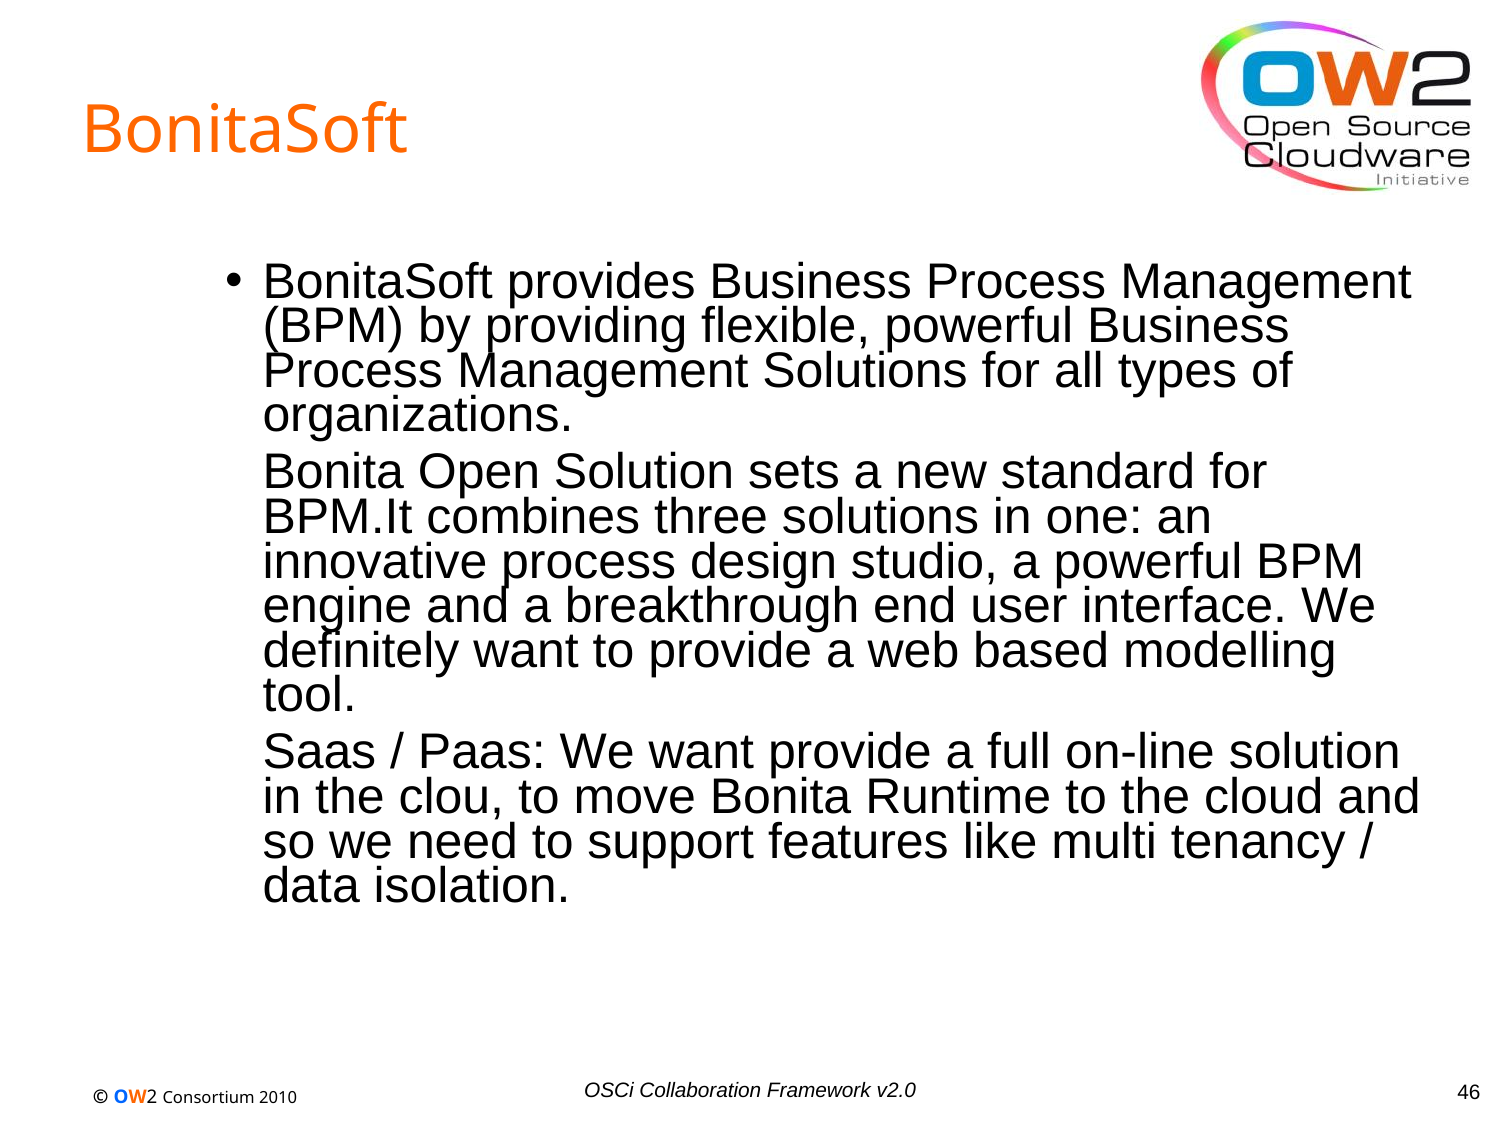

# BonitaSoft
BonitaSoft provides Business Process Management (BPM) by providing flexible, powerful Business Process Management Solutions for all types of organizations.
Bonita Open Solution sets a new standard for BPM.It combines three solutions in one: an innovative process design studio, a powerful BPM engine and a breakthrough end user interface. We definitely want to provide a web based modelling tool.
Saas / Paas: We want provide a full on-line solution in the clou, to move Bonita Runtime to the cloud and so we need to support features like multi tenancy / data isolation.